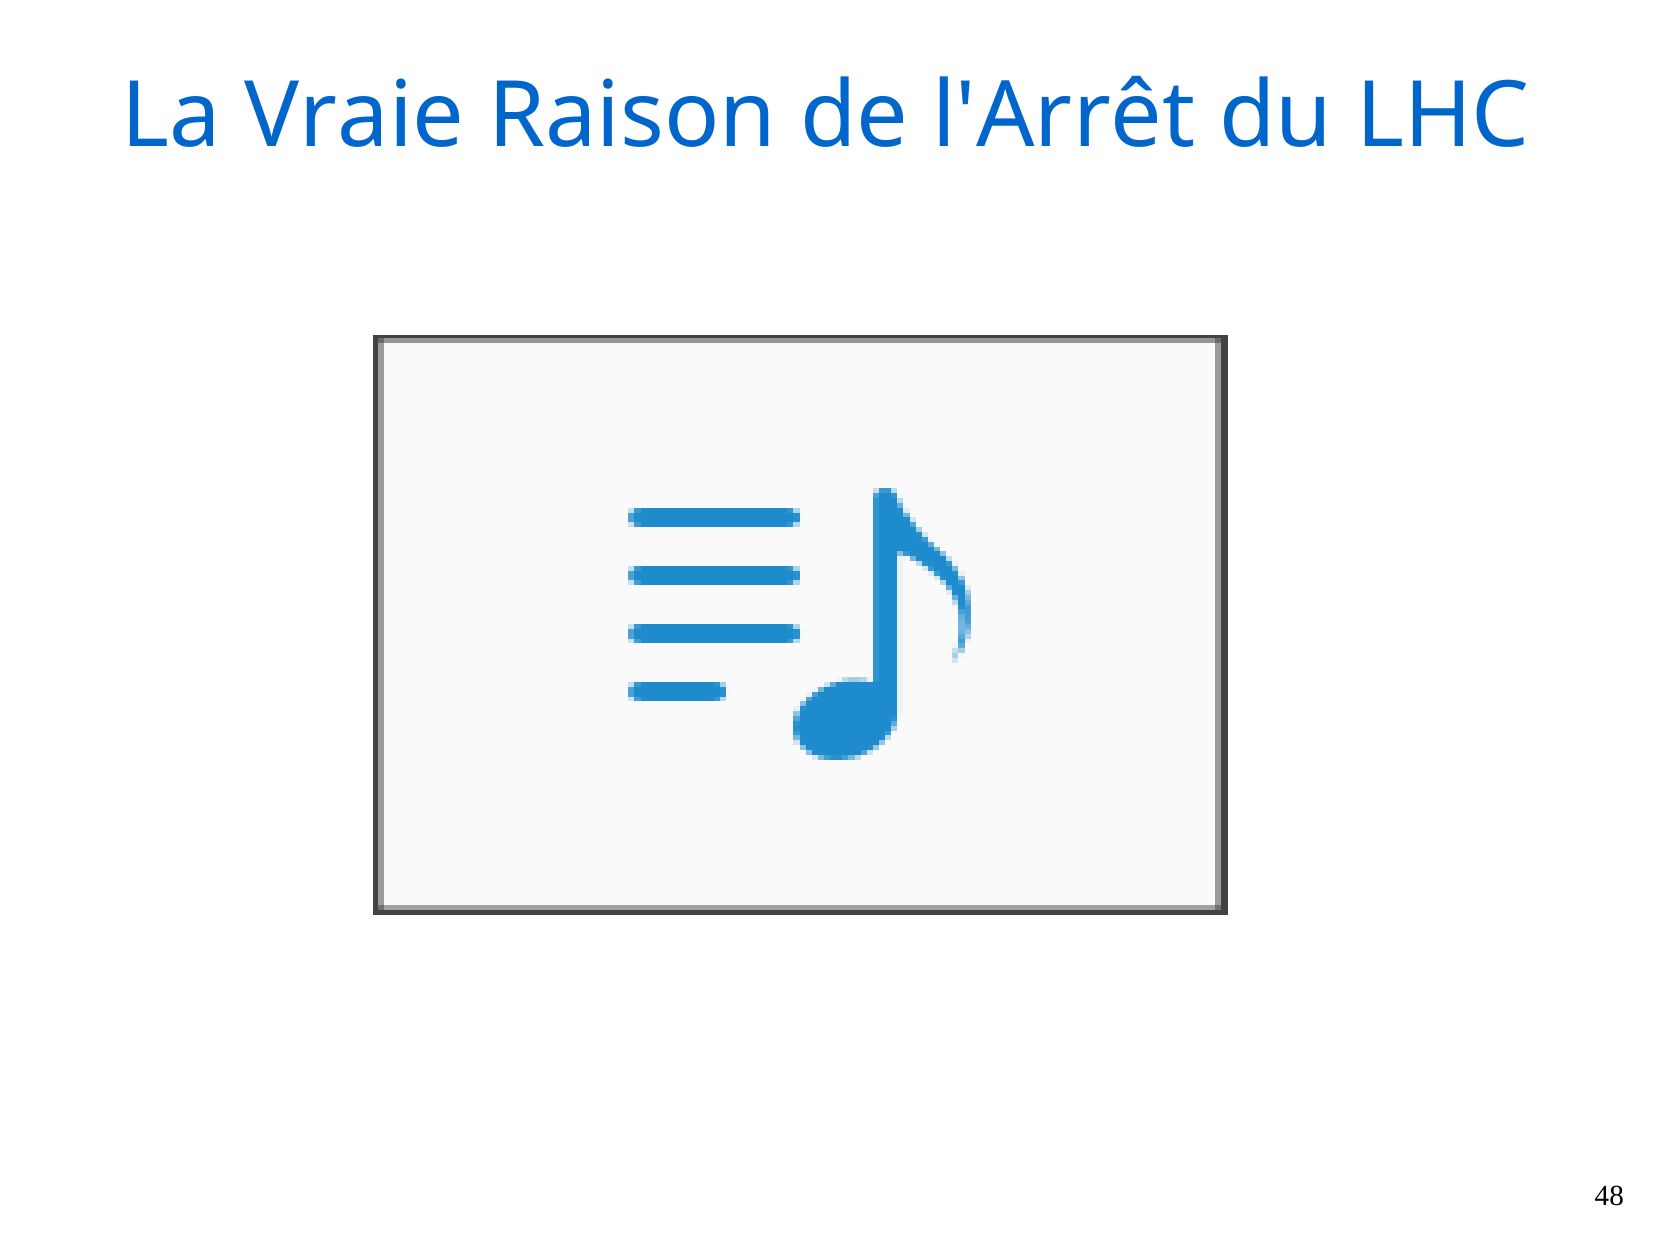

# La Vraie Raison de l'Arrêt du LHC
48